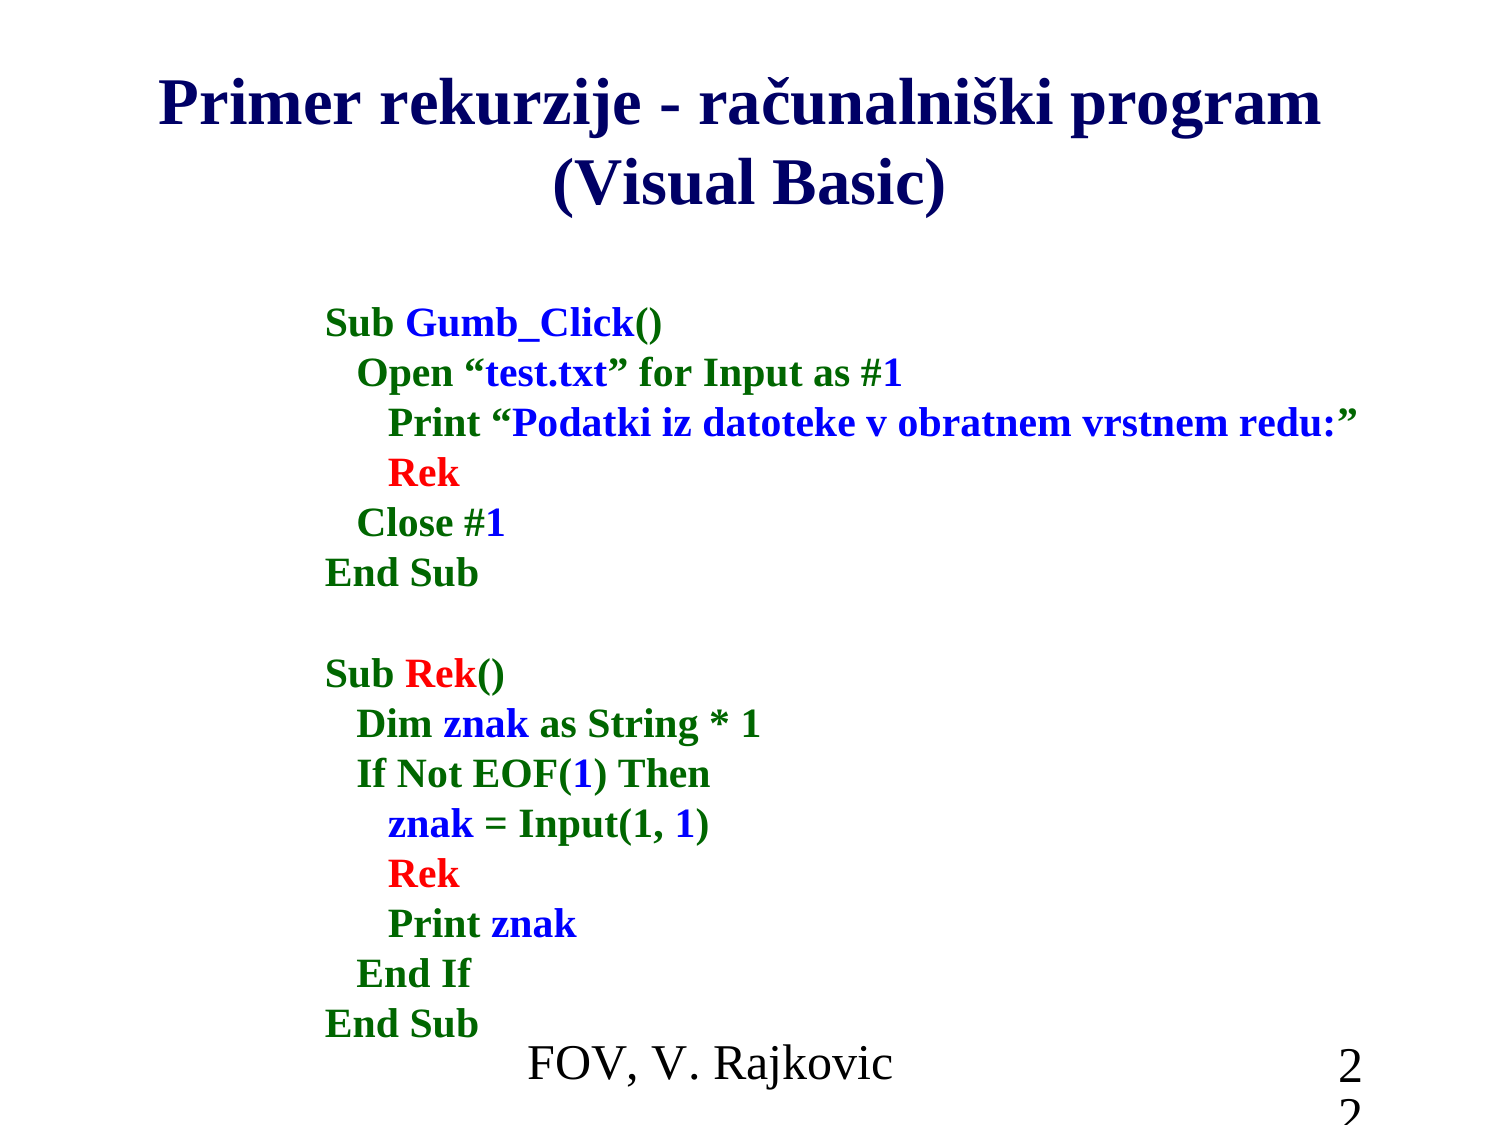

Primer rekurzije - računalniški program
(Visual Basic)
Sub Gumb_Click()
 Open “test.txt” for Input as #1
 Print “Podatki iz datoteke v obratnem vrstnem redu:”
 Rek
 Close #1
End Sub
Sub Rek()
 Dim znak as String * 1
 If Not EOF(1) Then
 znak = Input(1, 1)
 Rek
 Print znak
 End If
End Sub
FOV, V. Rajkovic
22